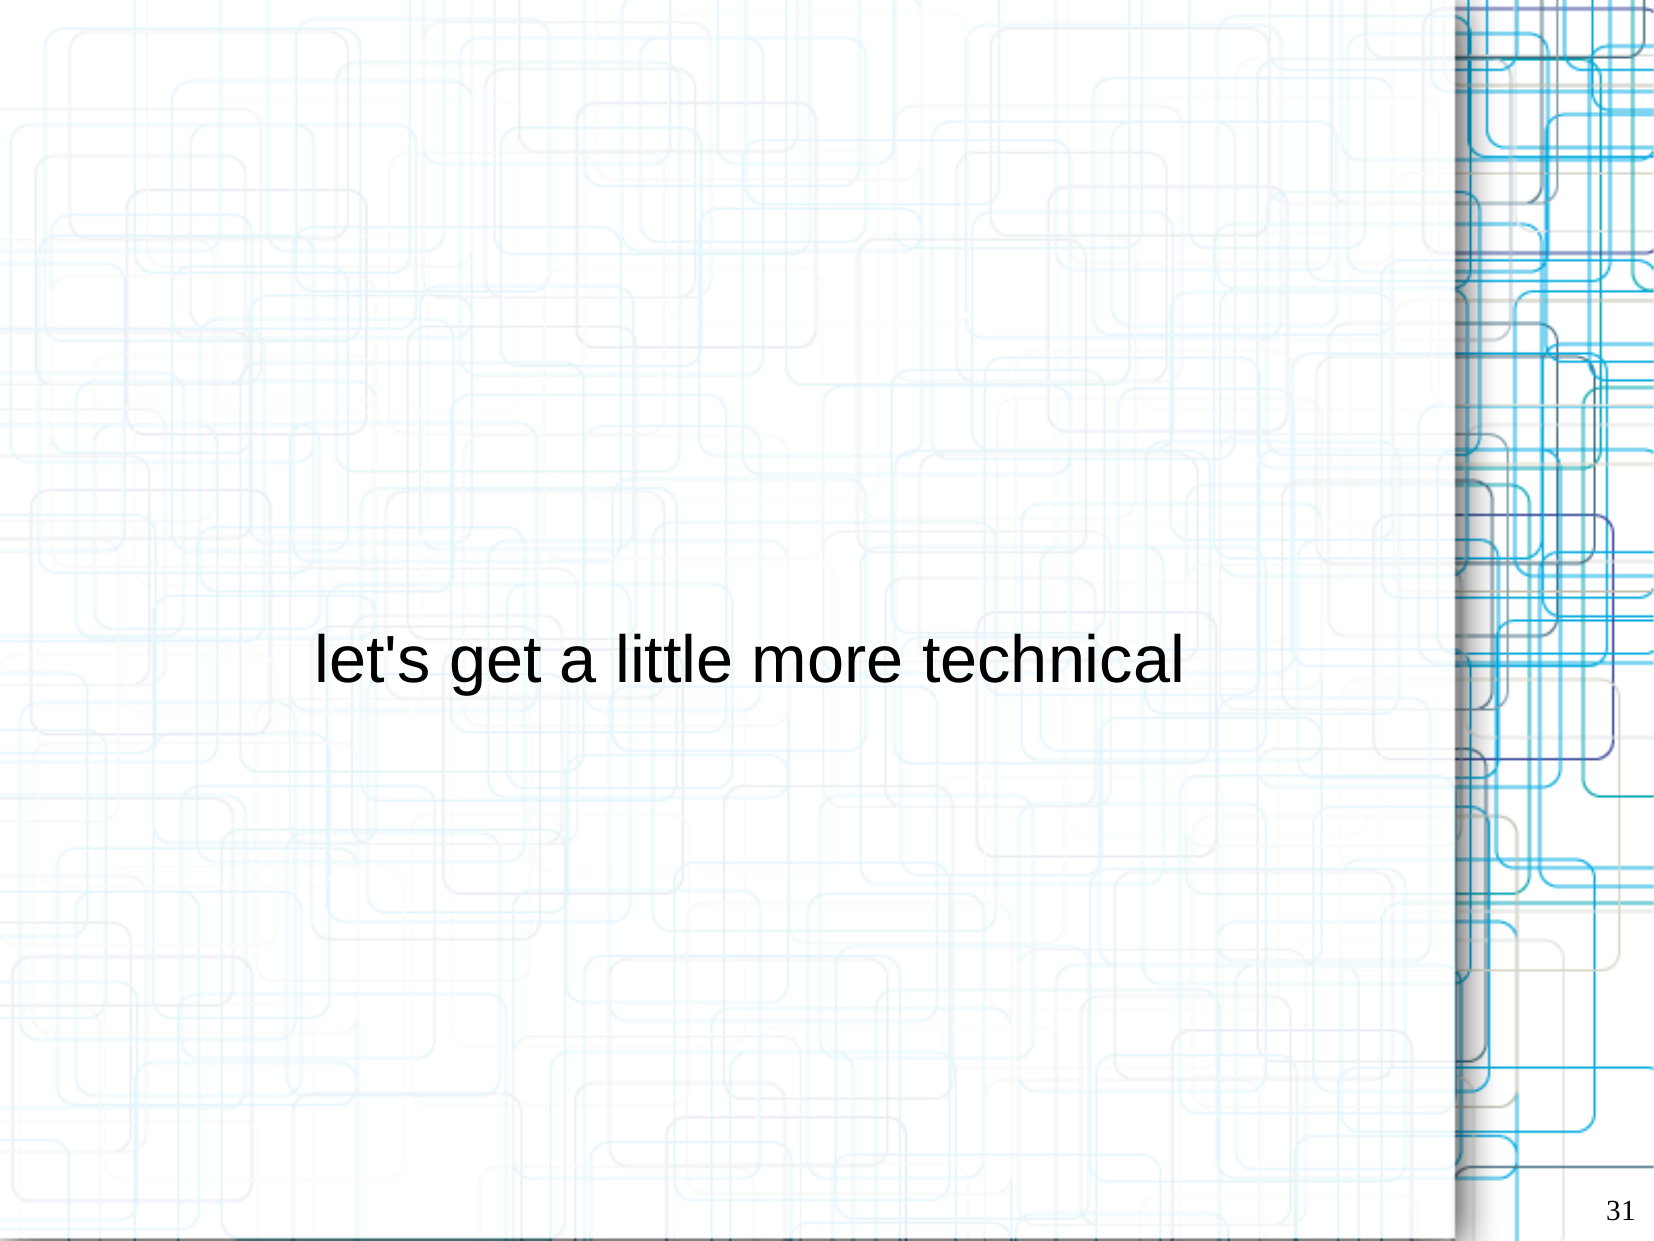

#
let's get a little more technical
31